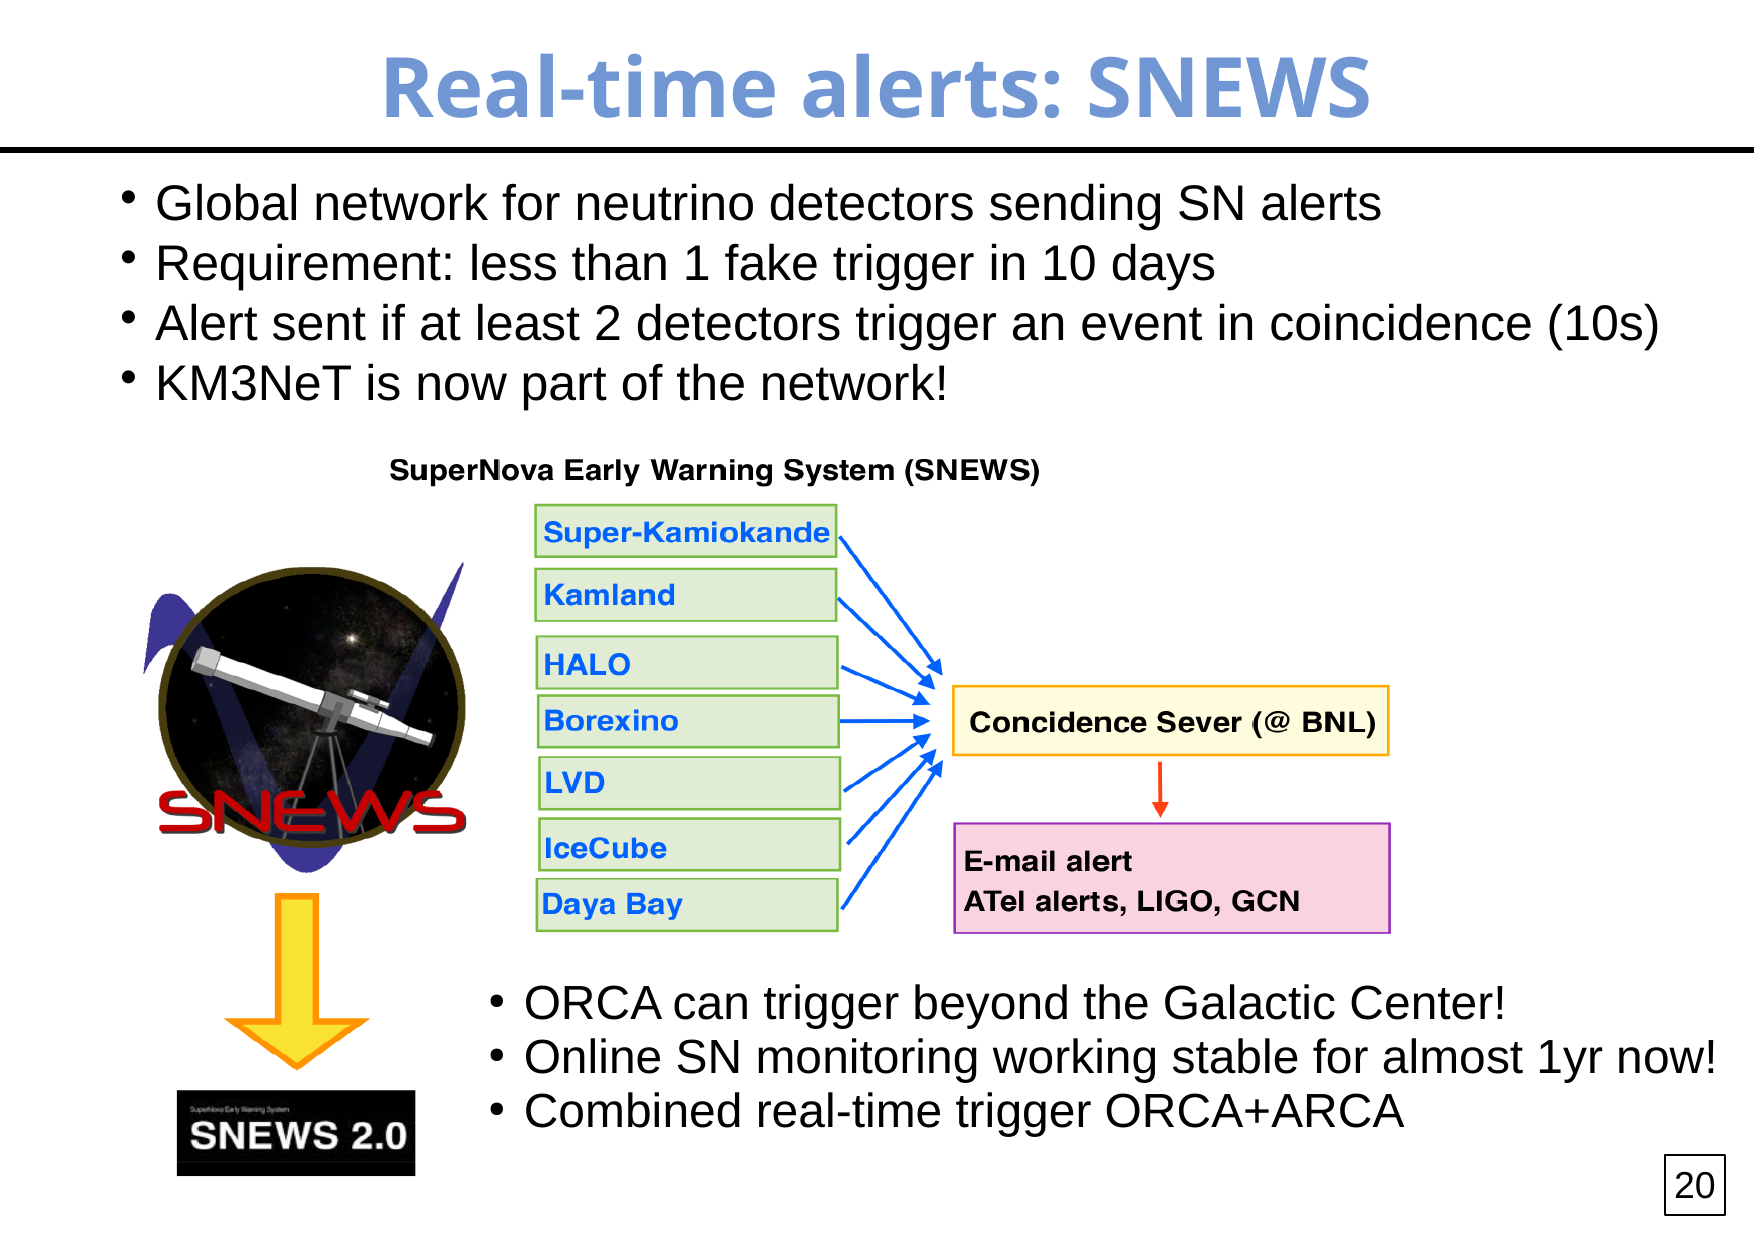

Real-time alerts: SNEWS
Global network for neutrino detectors sending SN alerts
Requirement: less than 1 fake trigger in 10 days
Alert sent if at least 2 detectors trigger an event in coincidence (10s)
KM3NeT is now part of the network!
ORCA can trigger beyond the Galactic Center!
Online SN monitoring working stable for almost 1yr now!
Combined real-time trigger ORCA+ARCA
20